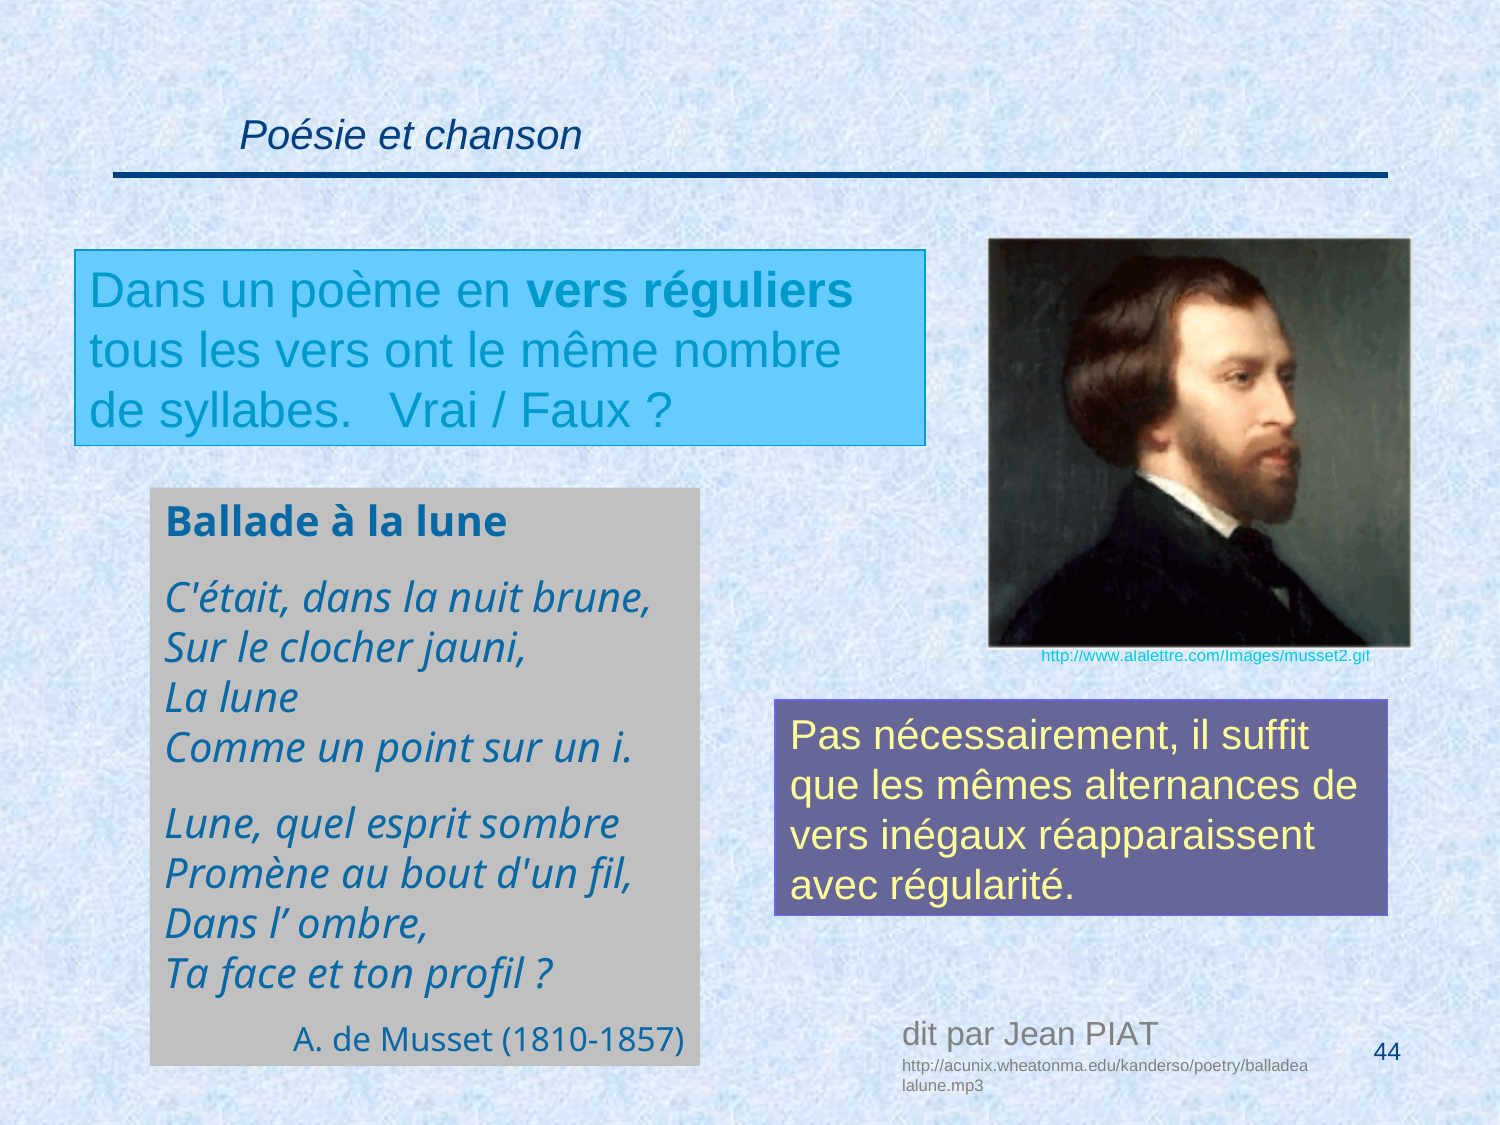

Poésie et chanson
http://www.alalettre.com/Images/musset2.gif
Dans un poème en vers réguliers tous les vers ont le même nombre de syllabes. 	Vrai / Faux ?
Ballade à la lune
C'était, dans la nuit brune,
Sur le clocher jauni,
La lune
Comme un point sur un i.
Lune, quel esprit sombre
Promène au bout d'un fil,
Dans l’ ombre,
Ta face et ton profil ?
A. de Musset (1810-1857)
Pas nécessairement, il suffit que les mêmes alternances de vers inégaux réapparaissent avec régularité.
dit par Jean PIAT http://acunix.wheatonma.edu/kanderso/poetry/balladealalune.mp3
44